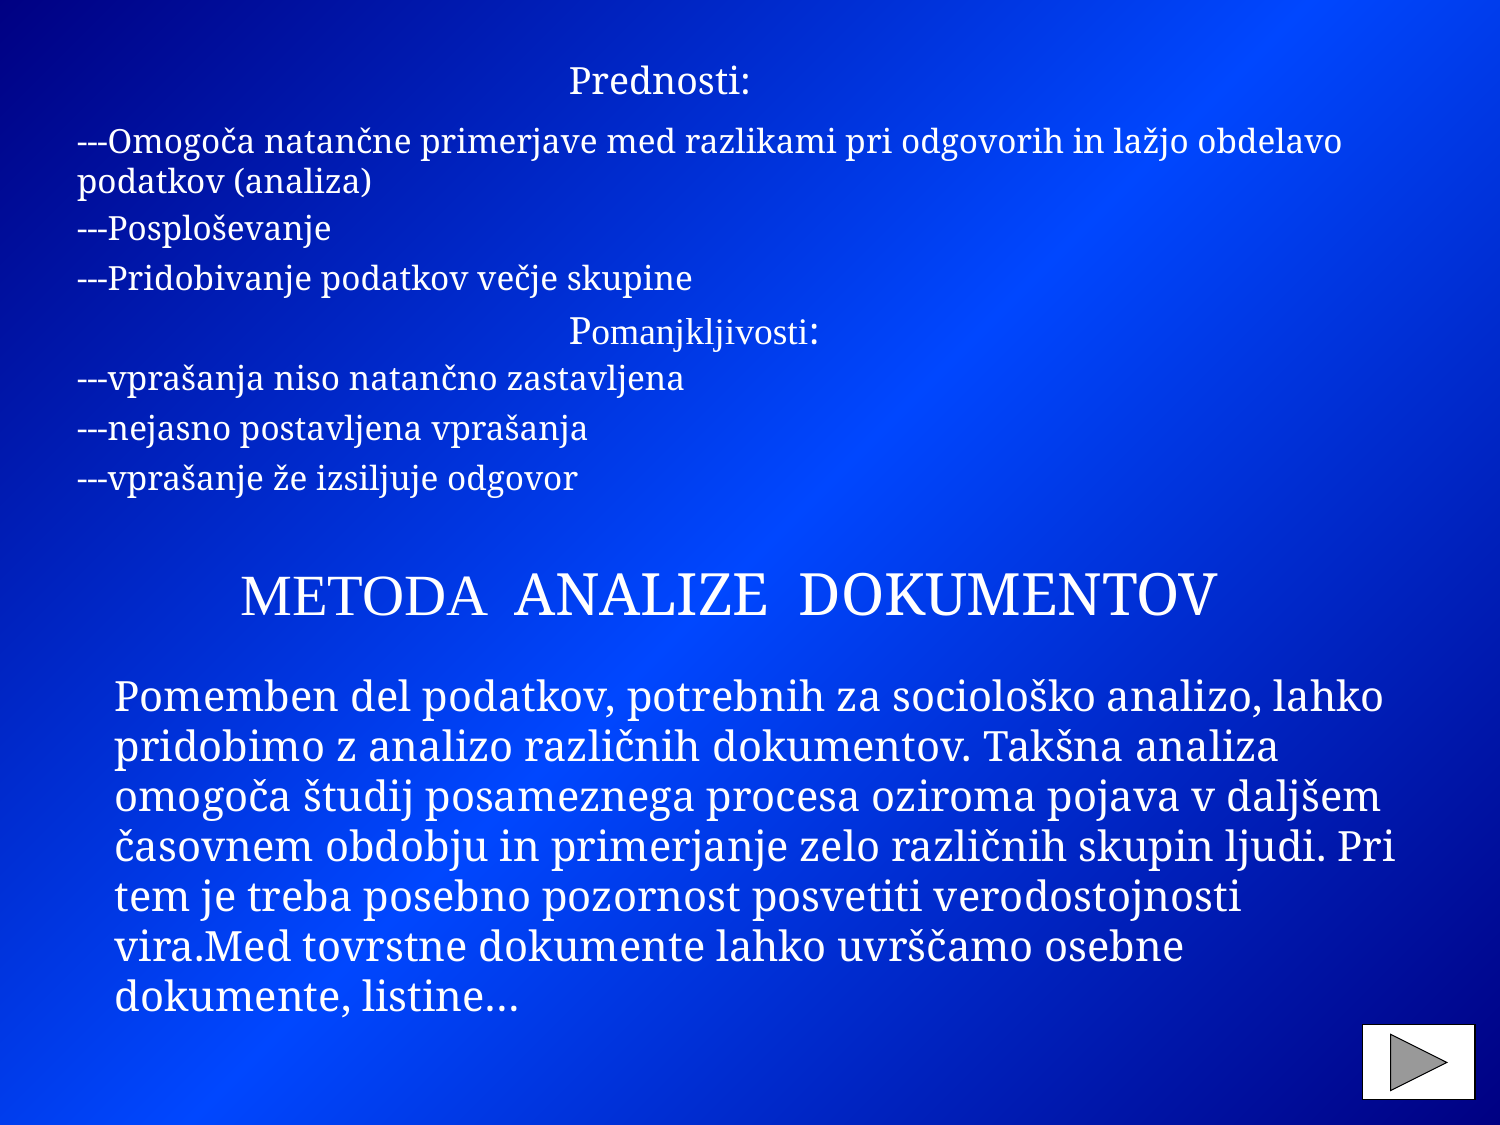

Prednosti:
---Omogoča natančne primerjave med razlikami pri odgovorih in lažjo obdelavo podatkov (analiza)
---Posploševanje
---Pridobivanje podatkov večje skupine
 Pomanjkljivosti:
---vprašanja niso natančno zastavljena
---nejasno postavljena vprašanja
---vprašanje že izsiljuje odgovor
 METODA ANALIZE DOKUMENTOV
Pomemben del podatkov, potrebnih za sociološko analizo, lahko pridobimo z analizo različnih dokumentov. Takšna analiza omogoča študij posameznega procesa oziroma pojava v daljšem časovnem obdobju in primerjanje zelo različnih skupin ljudi. Pri tem je treba posebno pozornost posvetiti verodostojnosti vira.Med tovrstne dokumente lahko uvrščamo osebne dokumente, listine…